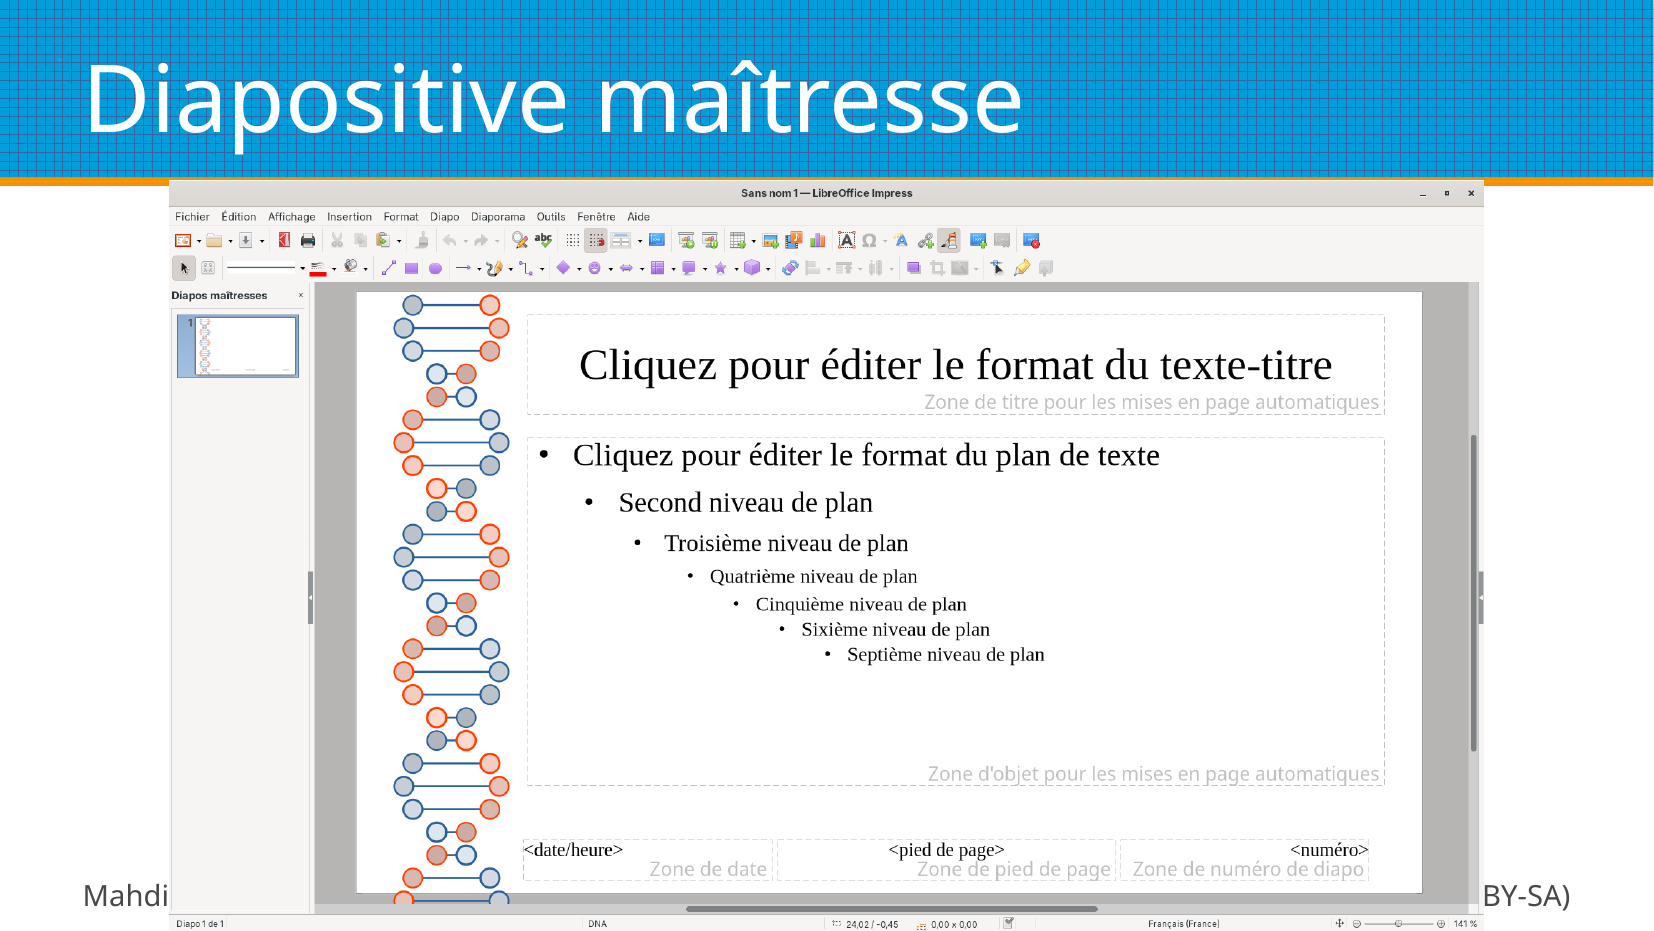

# Diapositive maîtresse
Mahdia - 01/04/2026
30